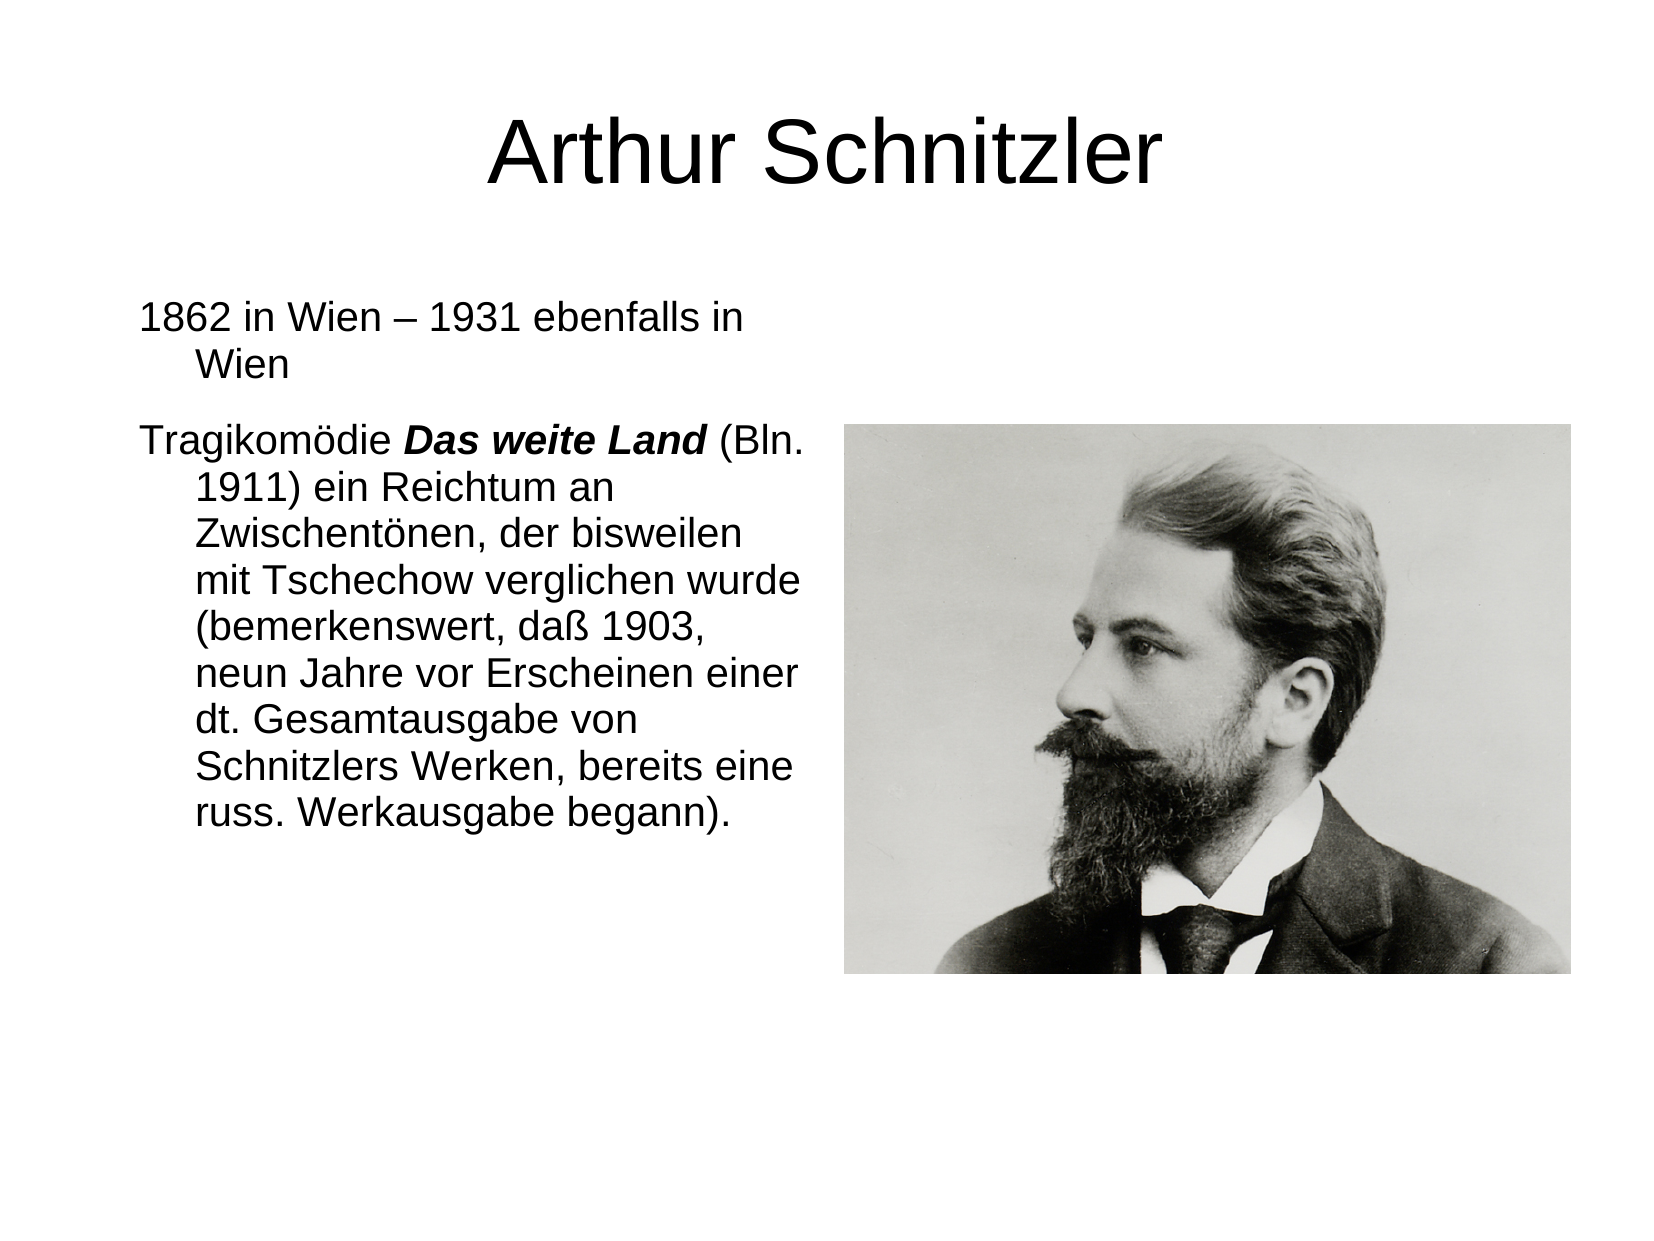

# Arthur Schnitzler
1862 in Wien – 1931 ebenfalls in Wien
Tragikomödie Das weite Land (Bln. 1911) ein Reichtum an Zwischentönen, der bisweilen mit Tschechow verglichen wurde (bemerkenswert, daß 1903, neun Jahre vor Erscheinen einer dt. Gesamtausgabe von Schnitzlers Werken, bereits eine russ. Werkausgabe begann).